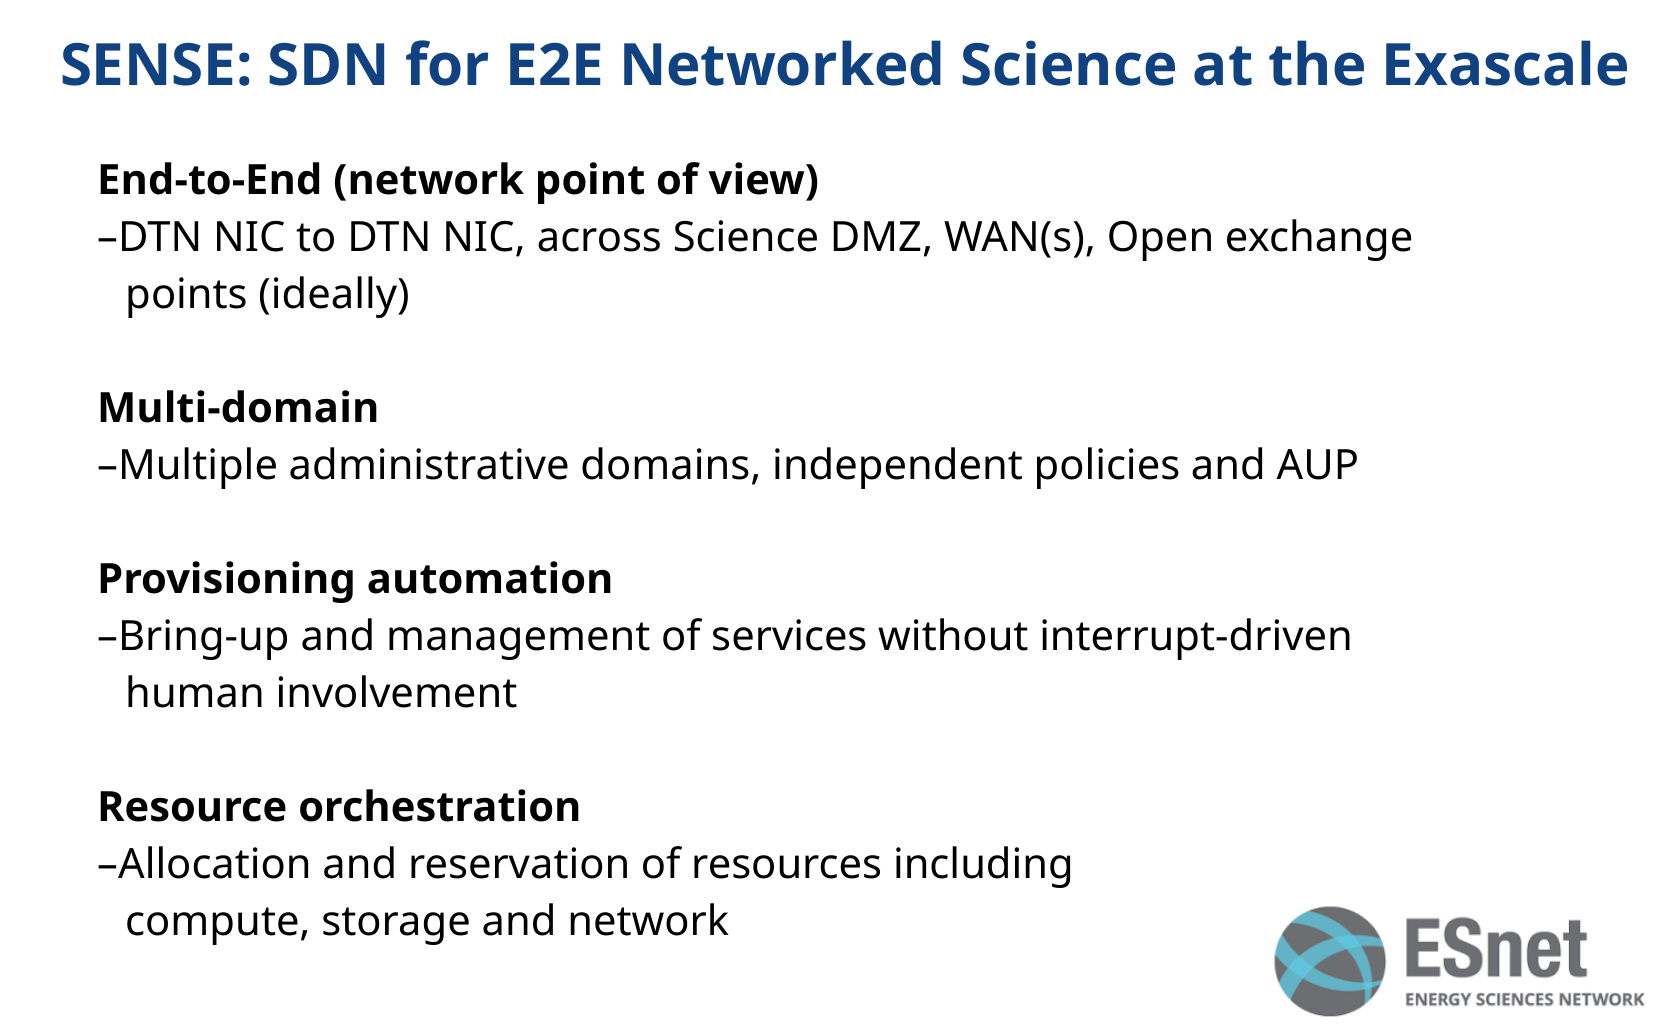

# SENSE: SDN for E2E Networked Science at the Exascale
End-to-End (network point of view)
–DTN NIC to DTN NIC, across Science DMZ, WAN(s), Open exchange points (ideally)
Multi-domain
–Multiple administrative domains, independent policies and AUP
Provisioning automation
–Bring-up and management of services without interrupt-driven human involvement
Resource orchestration
–Allocation and reservation of resources including
compute, storage and network